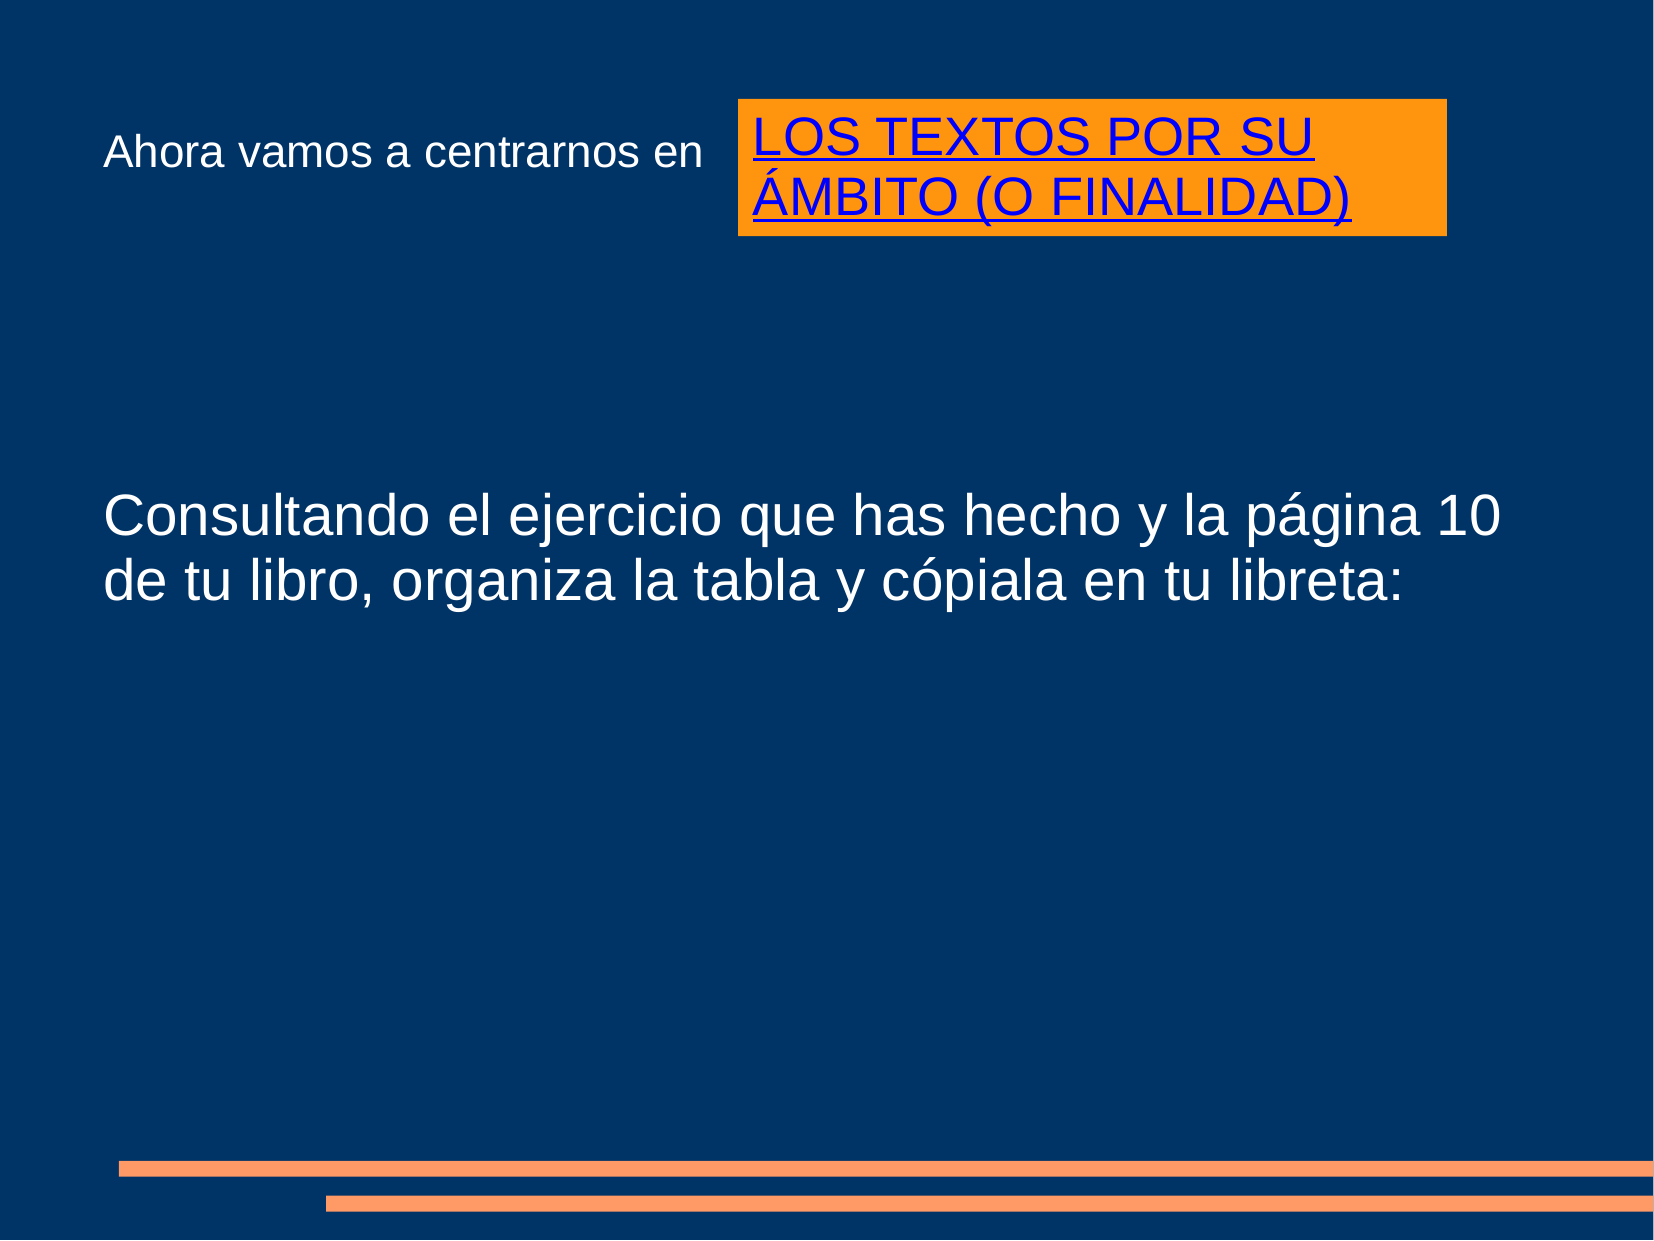

LOS TEXTOS POR SU ÁMBITO (O FINALIDAD)
Ahora vamos a centrarnos en
Consultando el ejercicio que has hecho y la página 10 de tu libro, organiza la tabla y cópiala en tu libreta: